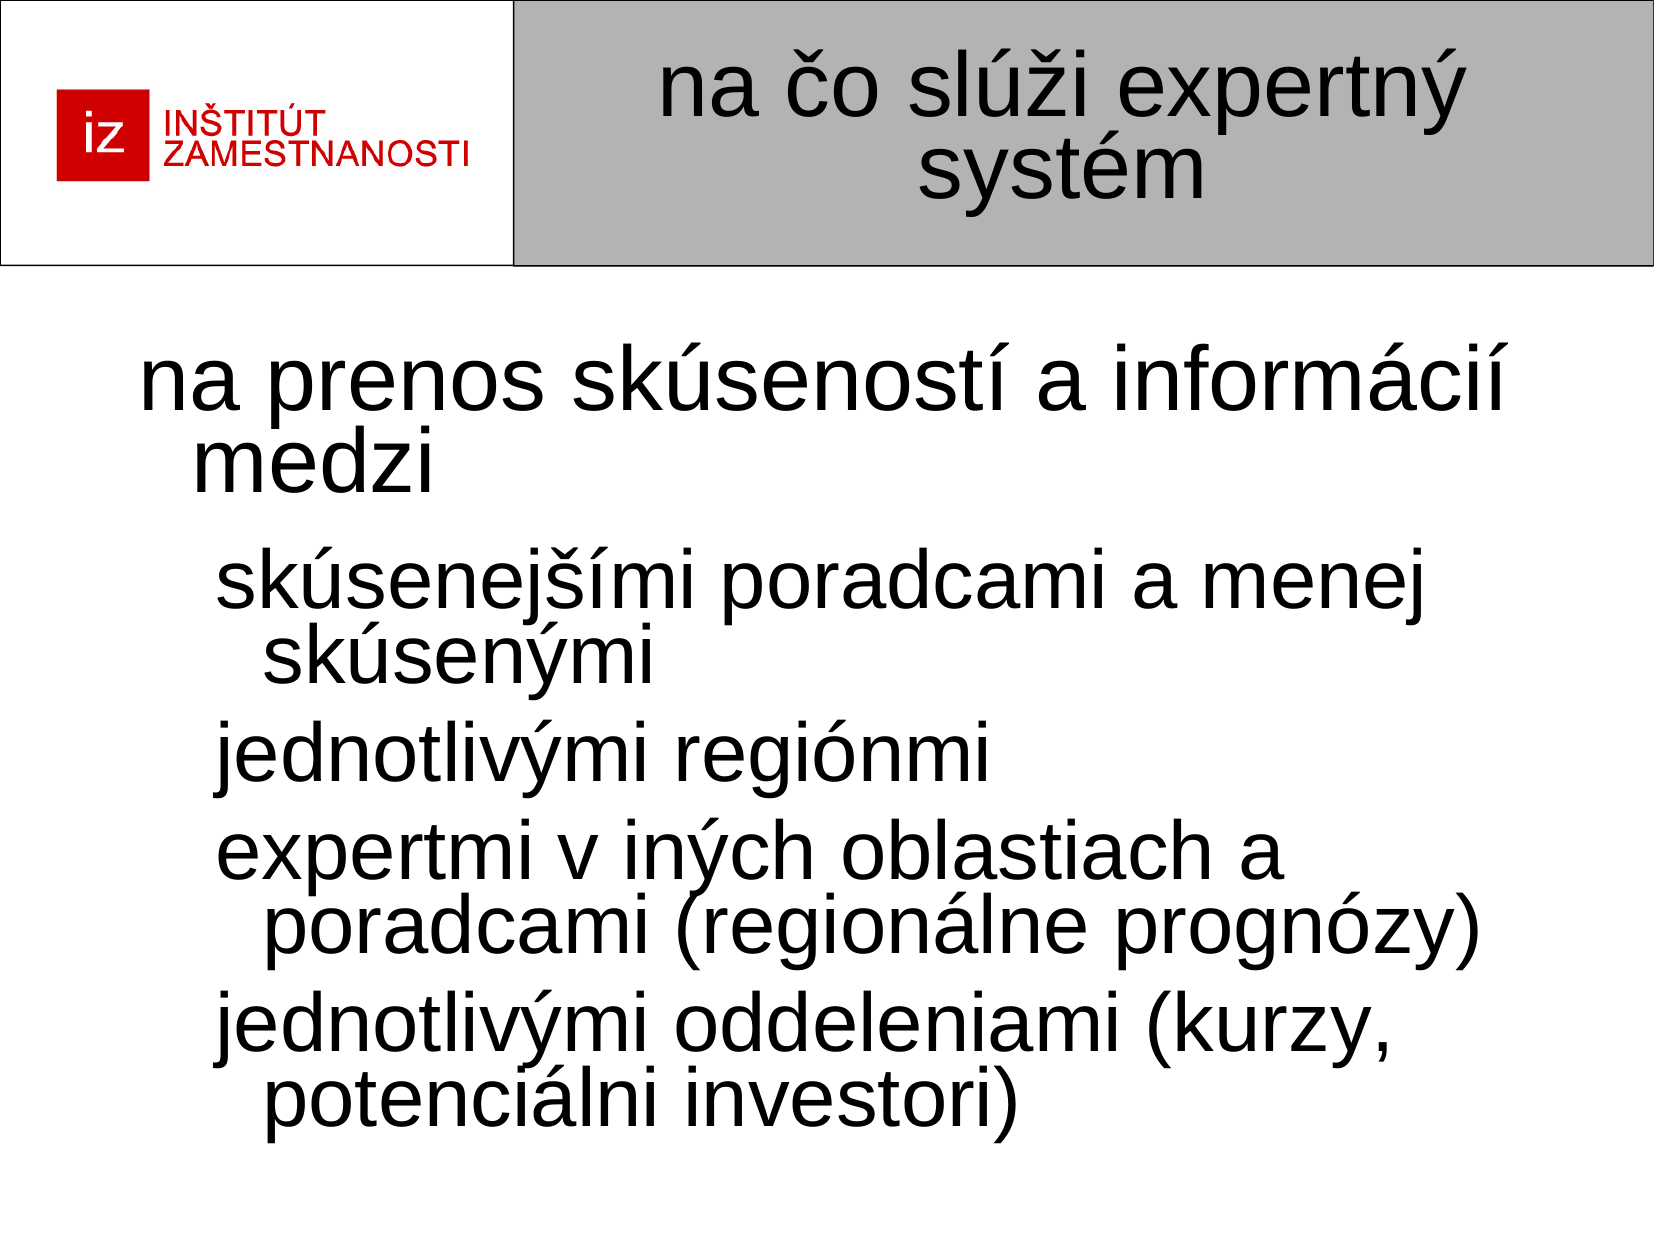

# na čo slúži expertný systém
na prenos skúseností a informácií medzi
skúsenejšími poradcami a menej skúsenými
jednotlivými regiónmi
expertmi v iných oblastiach a poradcami (regionálne prognózy)
jednotlivými oddeleniami (kurzy, potenciálni investori)